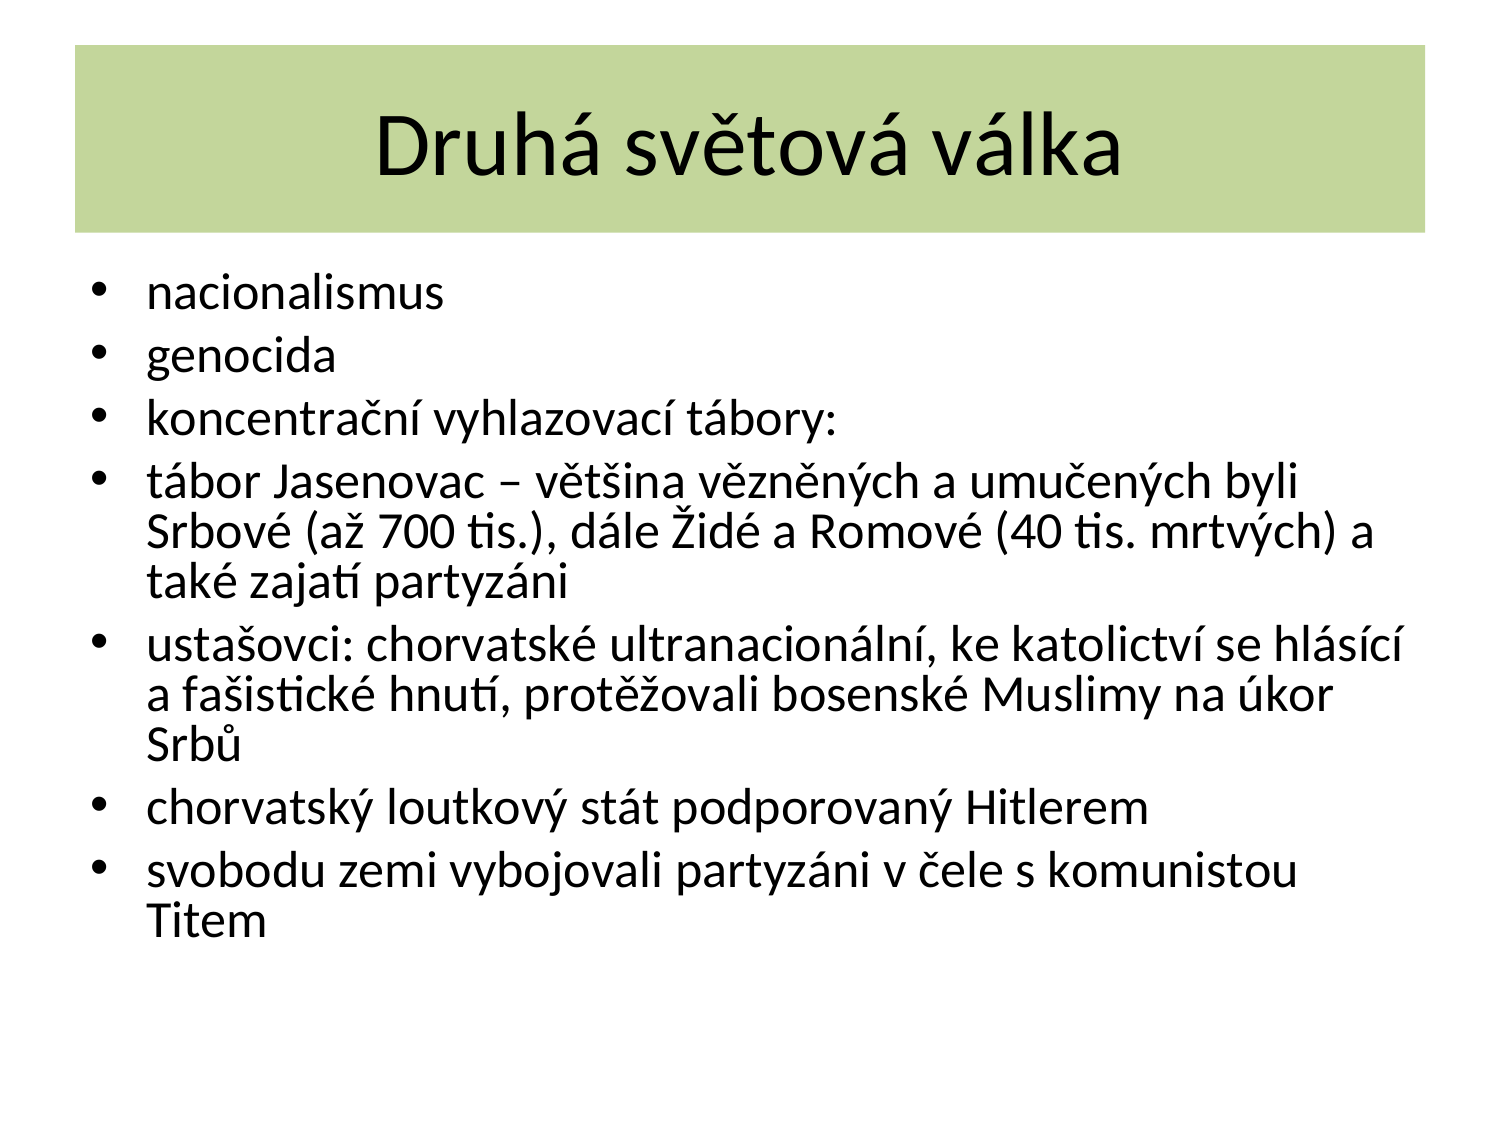

# Druhá světová válka
nacionalismus
genocida
koncentrační vyhlazovací tábory:
tábor Jasenovac – většina vězněných a umučených byli Srbové (až 700 tis.), dále Židé a Romové (40 tis. mrtvých) a také zajatí partyzáni
ustašovci: chorvatské ultranacionální, ke katolictví se hlásící a fašistické hnutí, protěžovali bosenské Muslimy na úkor Srbů
chorvatský loutkový stát podporovaný Hitlerem
svobodu zemi vybojovali partyzáni v čele s komunistou Titem